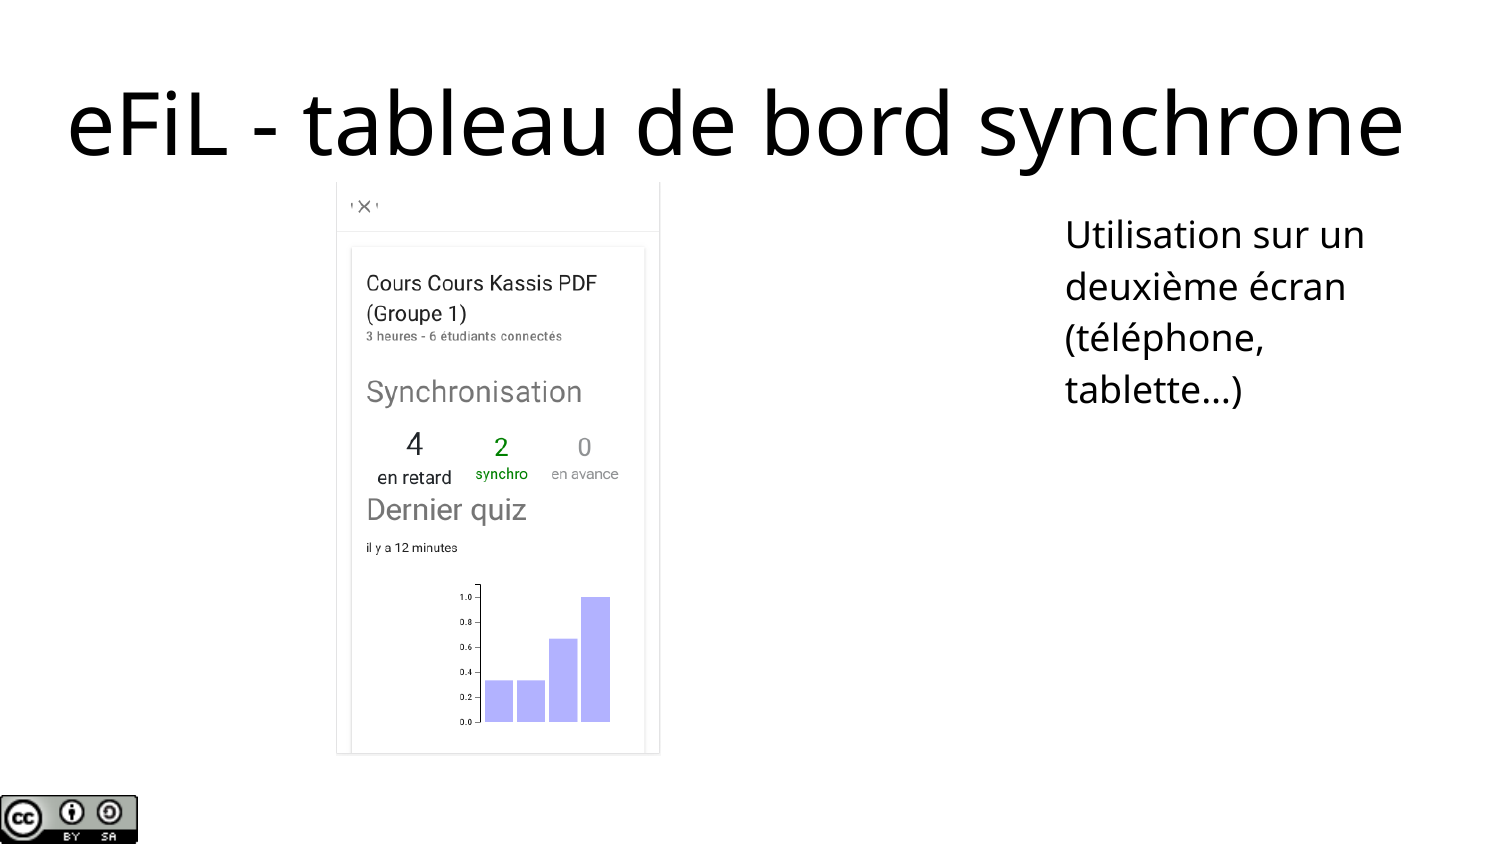

# eFiL - tableau de bord synchrone
Utilisation sur un deuxième écran (téléphone, tablette…)